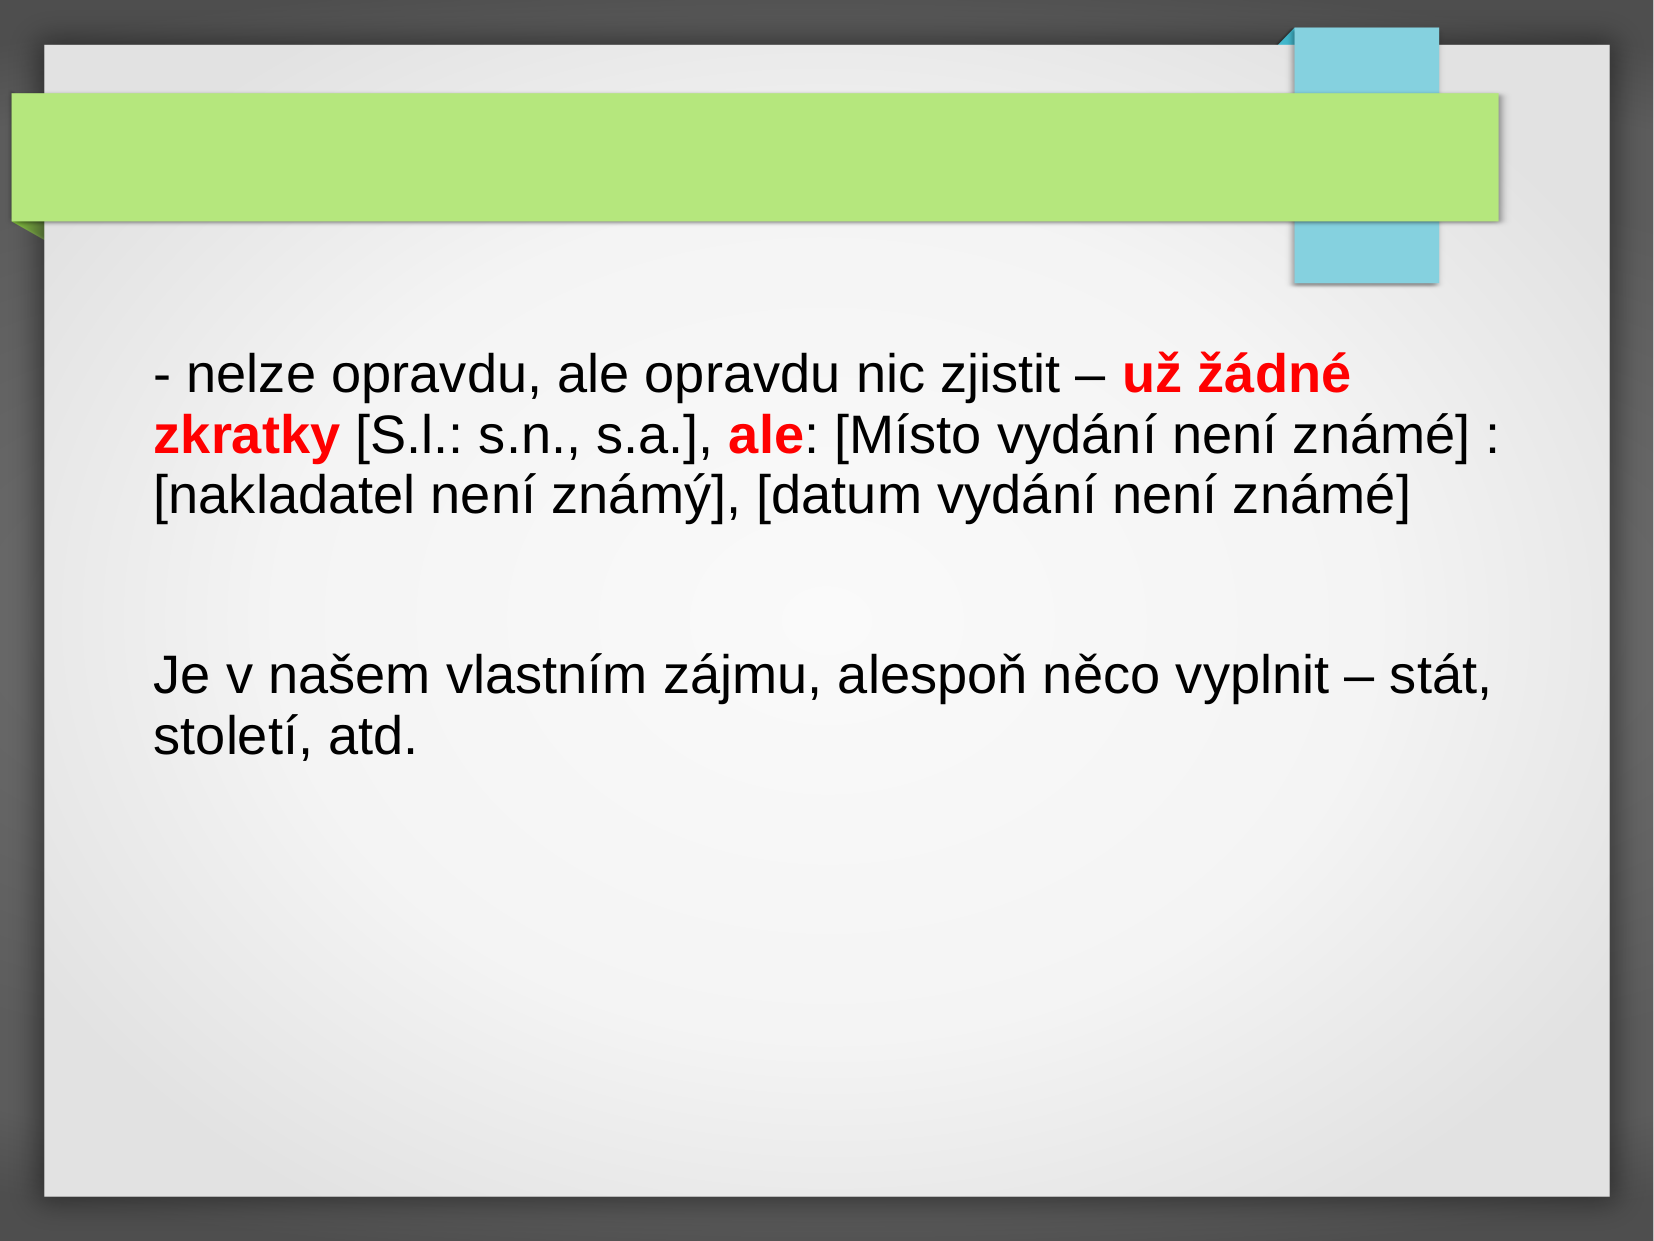

#
- nelze opravdu, ale opravdu nic zjistit – už žádné zkratky [S.l.: s.n., s.a.], ale: [Místo vydání není známé] : [nakladatel není známý], [datum vydání není známé]
Je v našem vlastním zájmu, alespoň něco vyplnit – stát, století, atd.